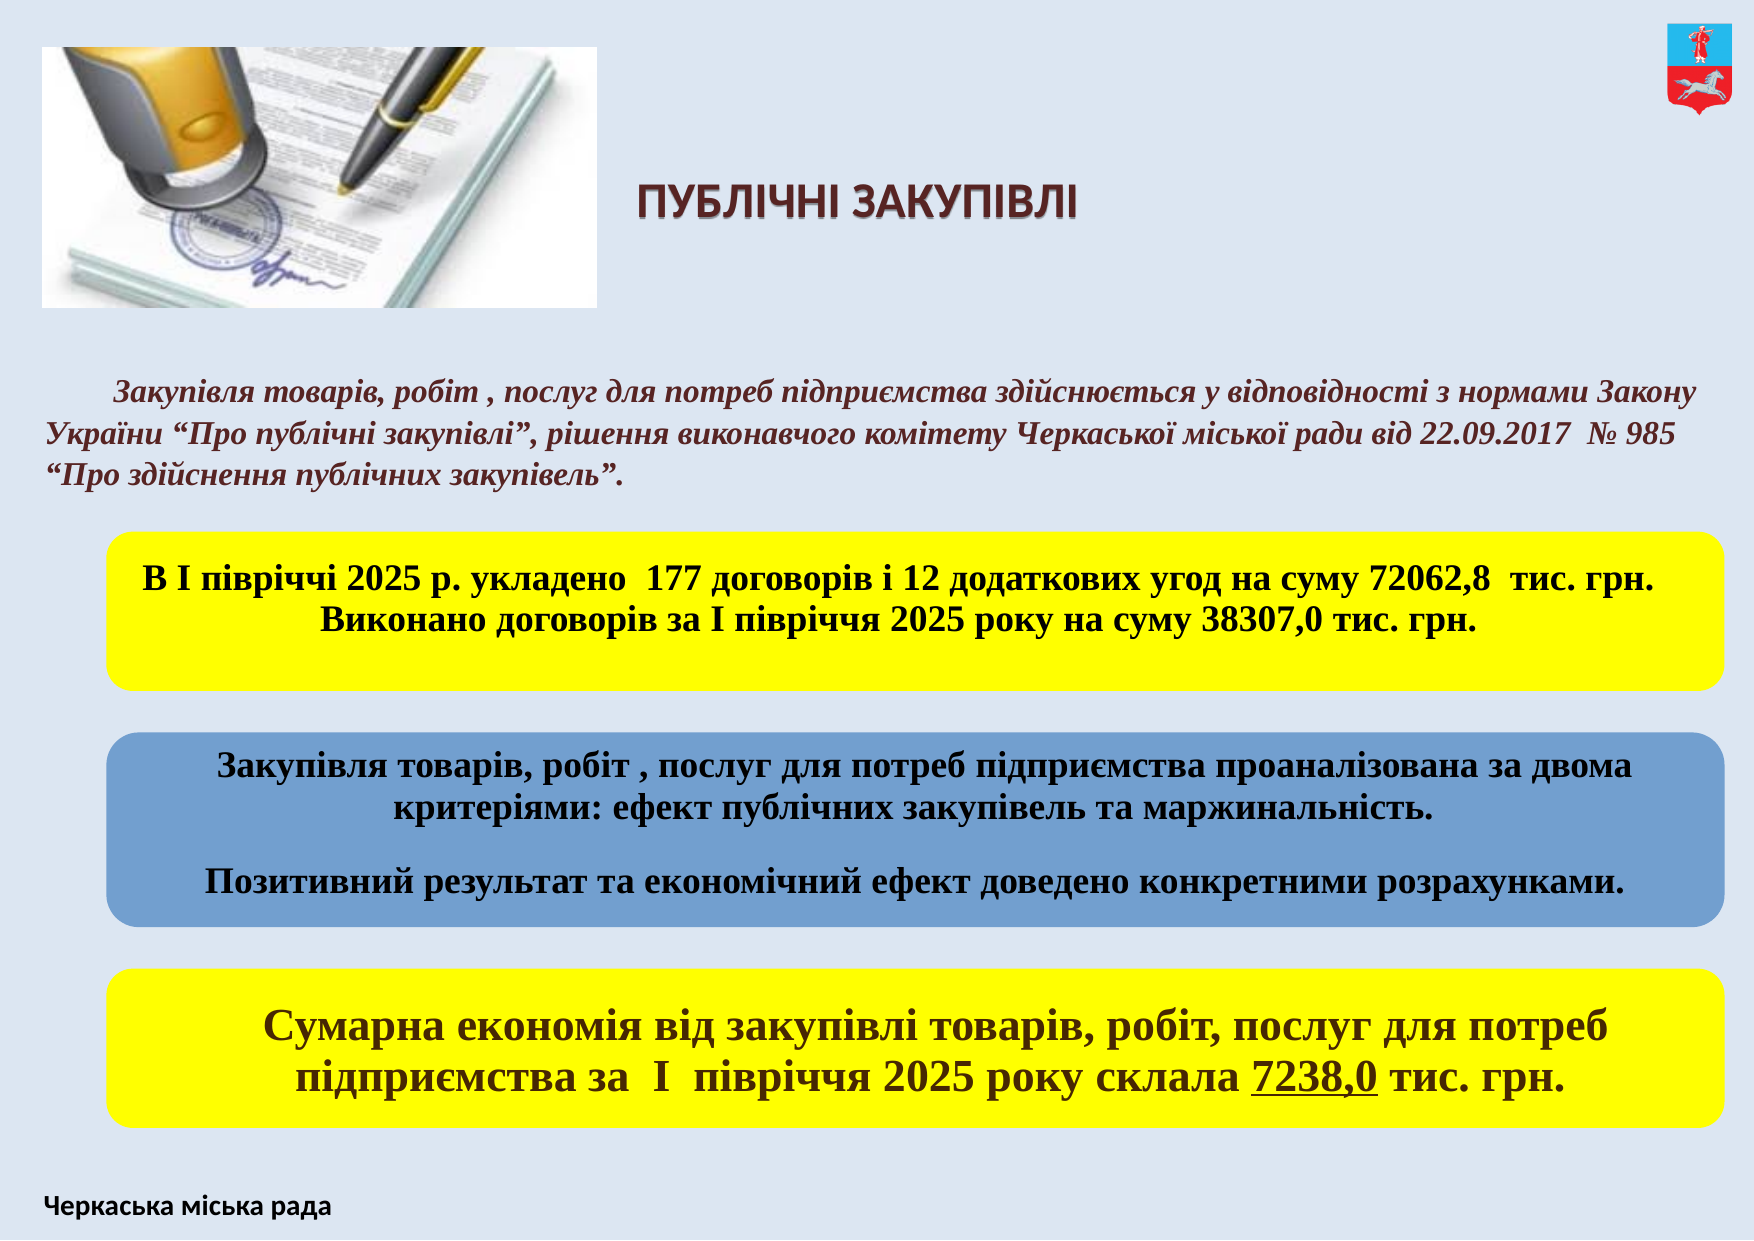

ПУБЛІЧНІ ЗАКУПІВЛІ
 Закупівля товарів, робіт , послуг для потреб підприємства здійснюється у відповідності з нормами Закону України “Про публічні закупівлі”, рішення виконавчого комітету Черкаської міської ради від 22.09.2017 № 985 “Про здійснення публічних закупівель”.
В I півріччі 2025 р. укладено 177 договорів і 12 додаткових угод на суму 72062,8 тис. грн.
Виконано договорів за I півріччя 2025 року на суму 38307,0 тис. грн.
 Закупівля товарів, робіт , послуг для потреб підприємства проаналізована за двома критеріями: ефект публічних закупівель та маржинальність.
 Позитивний результат та економічний ефект доведено конкретними розрахунками.
Сумарна економія від закупівлі товарів, робіт, послуг для потреб підприємства за I півріччя 2025 року склала 7238,0 тис. грн.
Черкаська міська рада